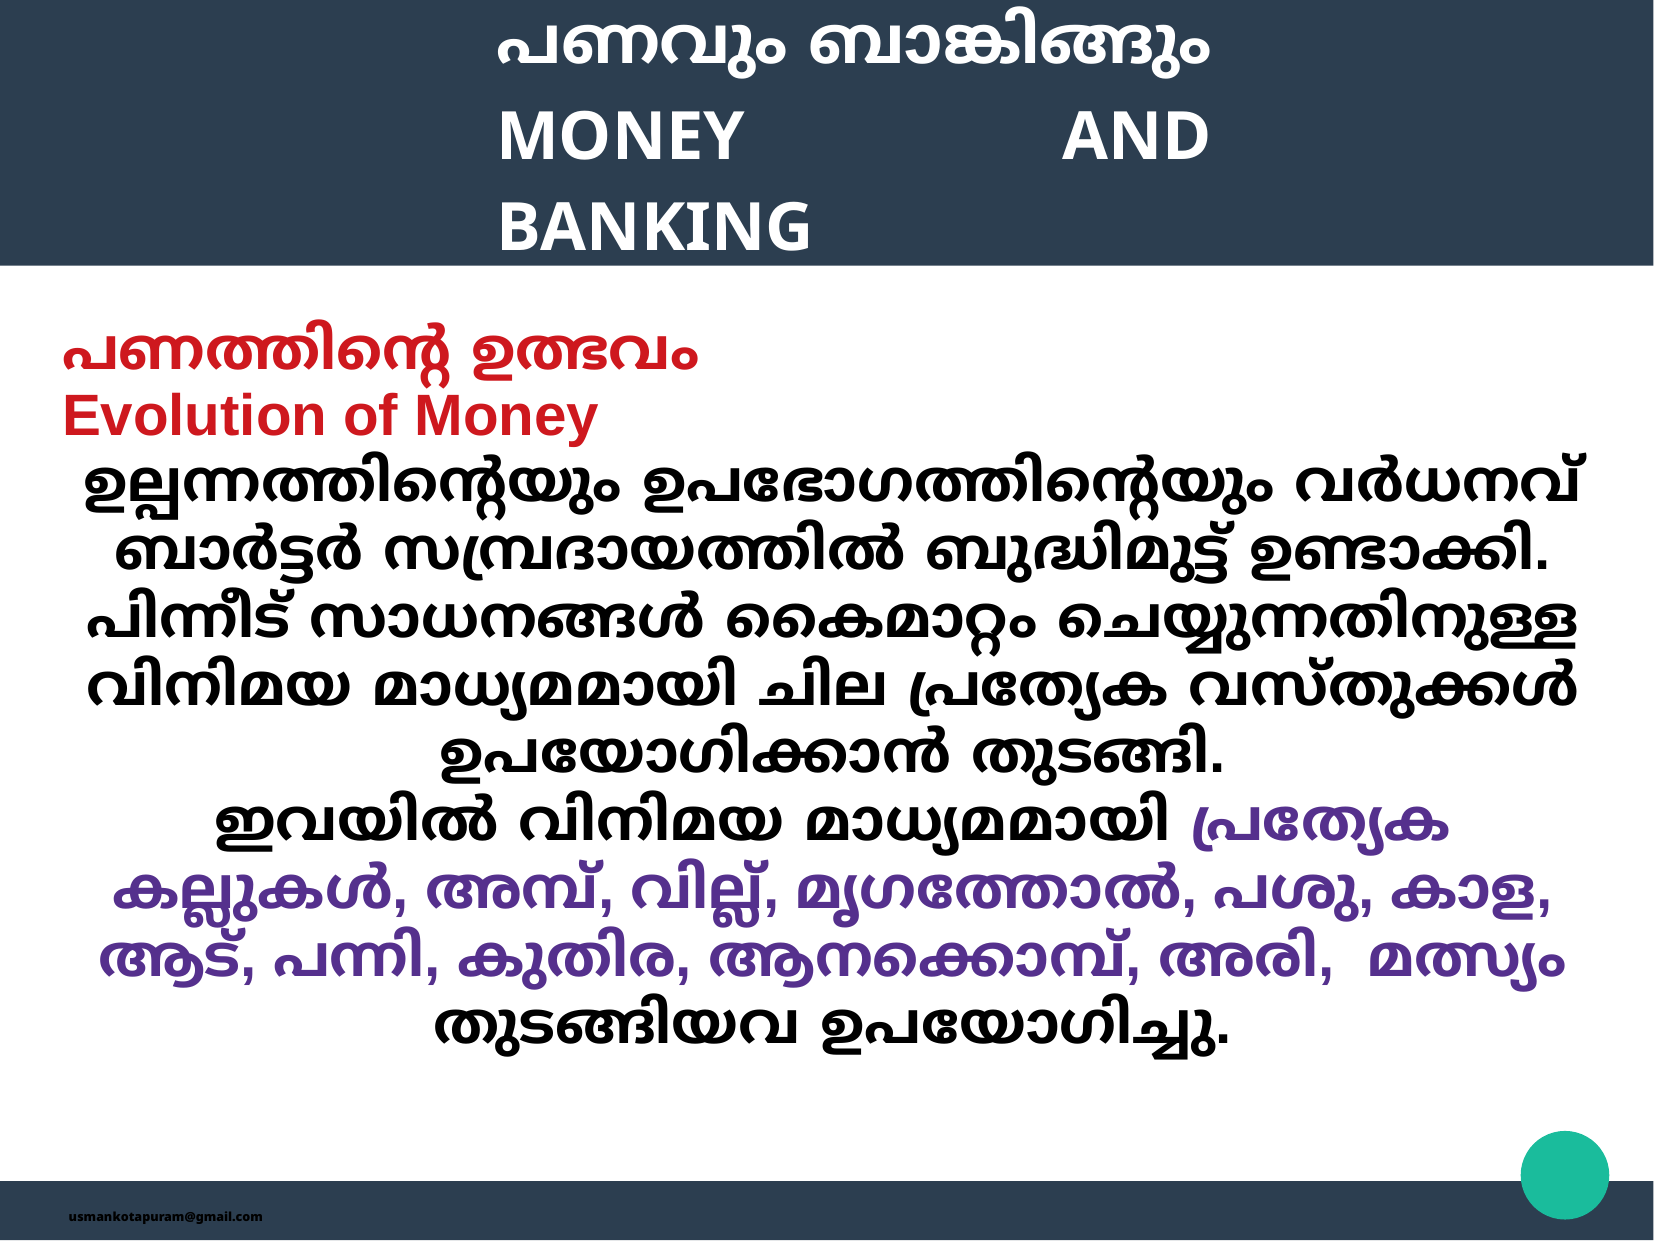

# പണവും ബാങ്കിങ്ങും MONEY AND BANKING
പണത്തിന്റെ ഉത്ഭവം
Evolution of Money
ഉല്പന്നത്തിന്റെയും ഉപഭോഗത്തിന്റെയും വർധനവ് ബാർട്ടർ സമ്പ്രദായത്തിൽ ബുദ്ധിമുട്ട് ഉണ്ടാക്കി.
പിന്നീട് സാധനങ്ങൾ കൈമാറ്റം ചെയ്യുന്നതിനുള്ള വിനിമയ മാധ്യമമായി ചില പ്രത്യേക വസ്തുക്കൾ ഉപയോഗിക്കാൻ തുടങ്ങി.
ഇവയിൽ വിനിമയ മാധ്യമമായി പ്രത്യേക കല്ലുകൾ, അമ്പ്, വില്ല്, മൃഗത്തോൽ, പശു, കാള, ആട്, പന്നി, കുതിര, ആനക്കൊമ്പ്, അരി, മത്സ്യം തുടങ്ങിയവ ഉപയോഗിച്ചു.